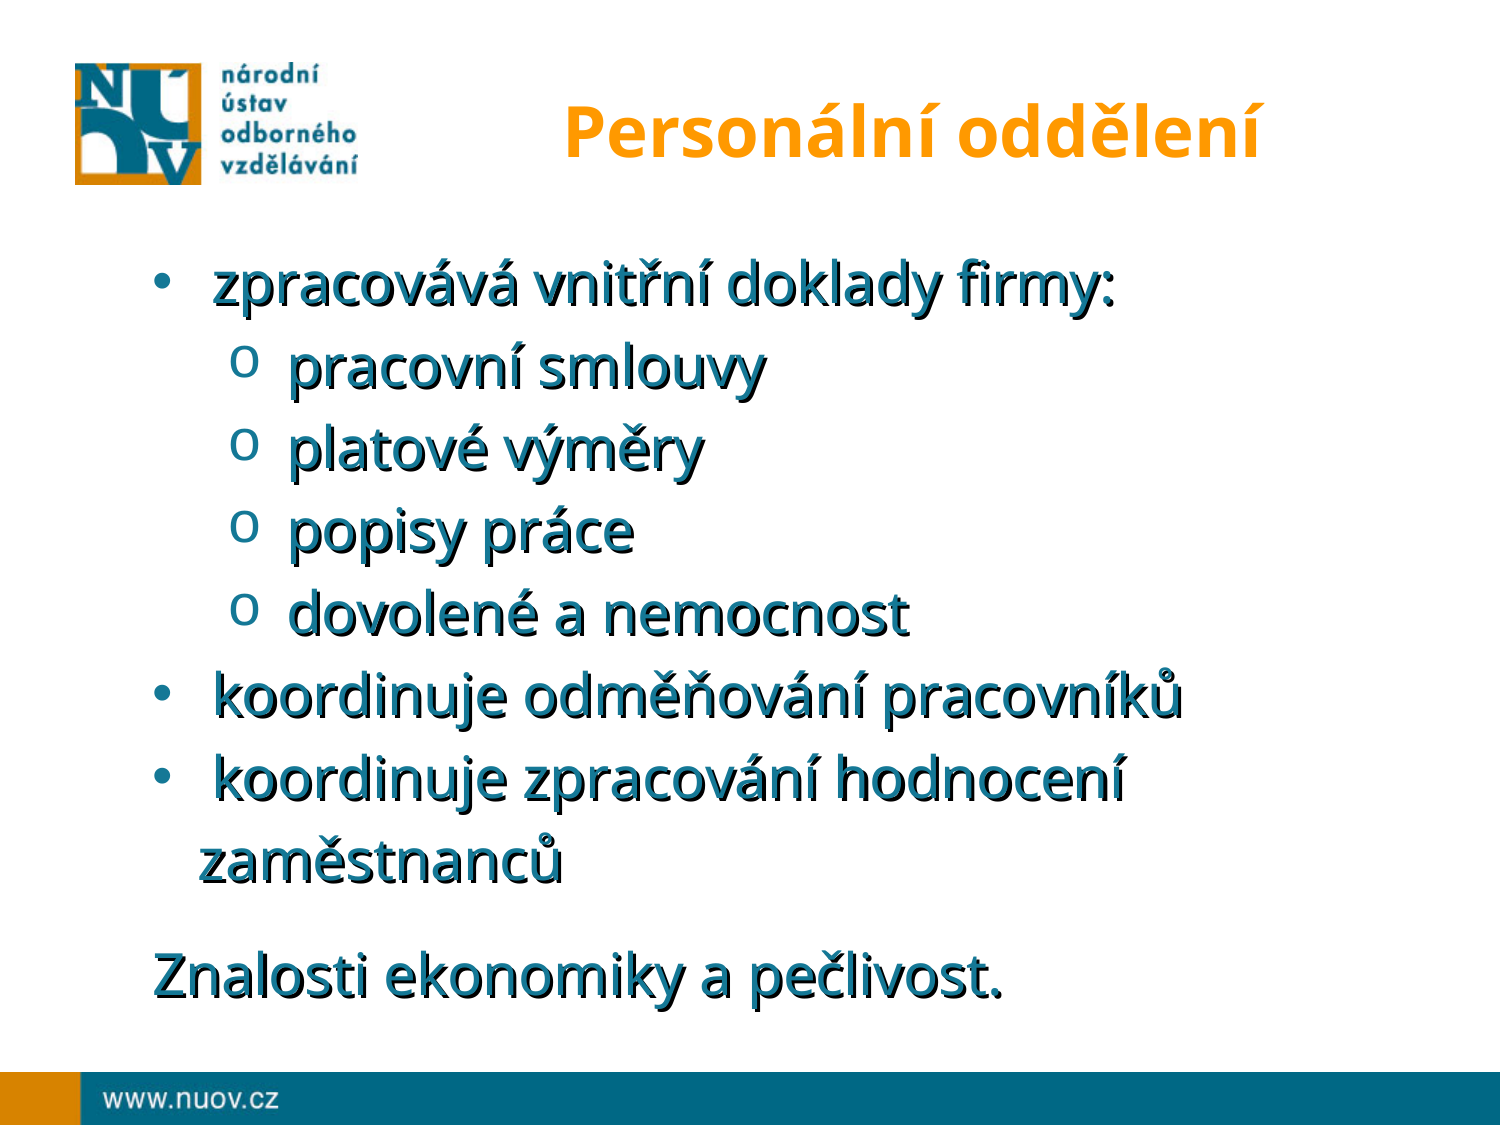

# Personální oddělení
zpracovává vnitřní doklady firmy:
pracovní smlouvy
platové výměry
popisy práce
dovolené a nemocnost
koordinuje odměňování pracovníků
koordinuje zpracování hodnocení
 zaměstnanců
Znalosti ekonomiky a pečlivost.